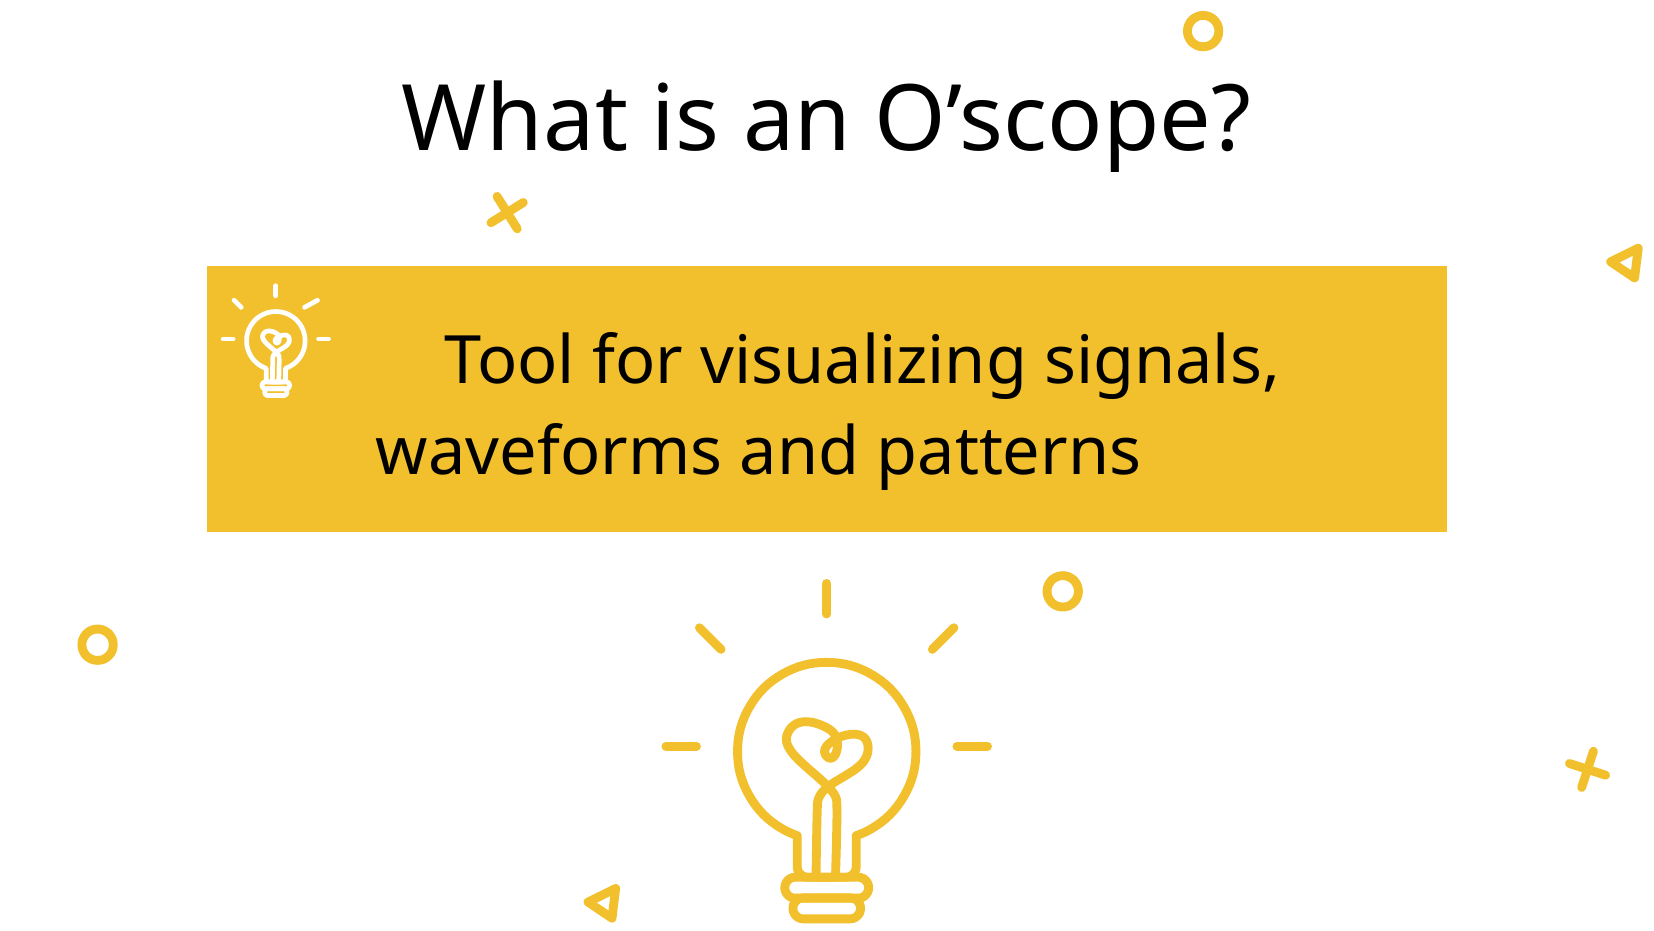

# What is an O’scope?
 Tool for visualizing signals, waveforms and patterns